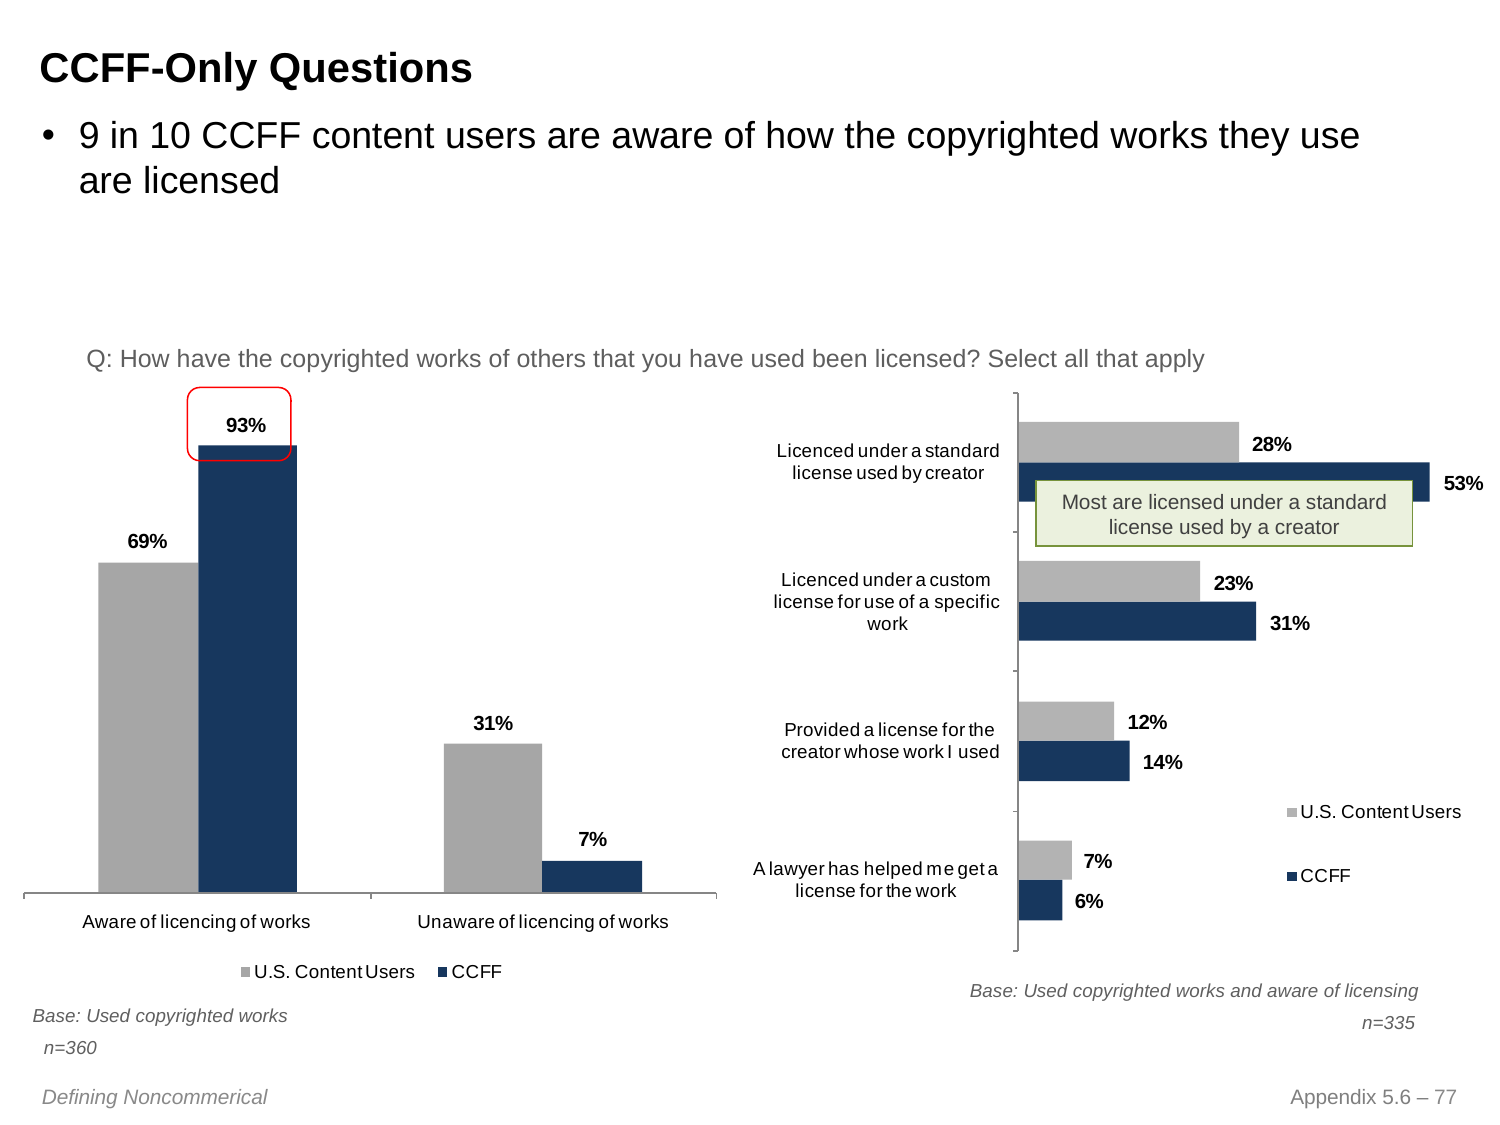

CCFF-Only Questions
9 in 10 CCFF content users are aware of how the copyrighted works they use are licensed
Q: How have the copyrighted works of others that you have used been licensed? Select all that apply
Most are licensed under a standard license used by a creator
Base: Used copyrighted works and aware of licensing
n=335
Base: Used copyrighted works
n=360
Defining Noncommerical
Appendix 5.6 –